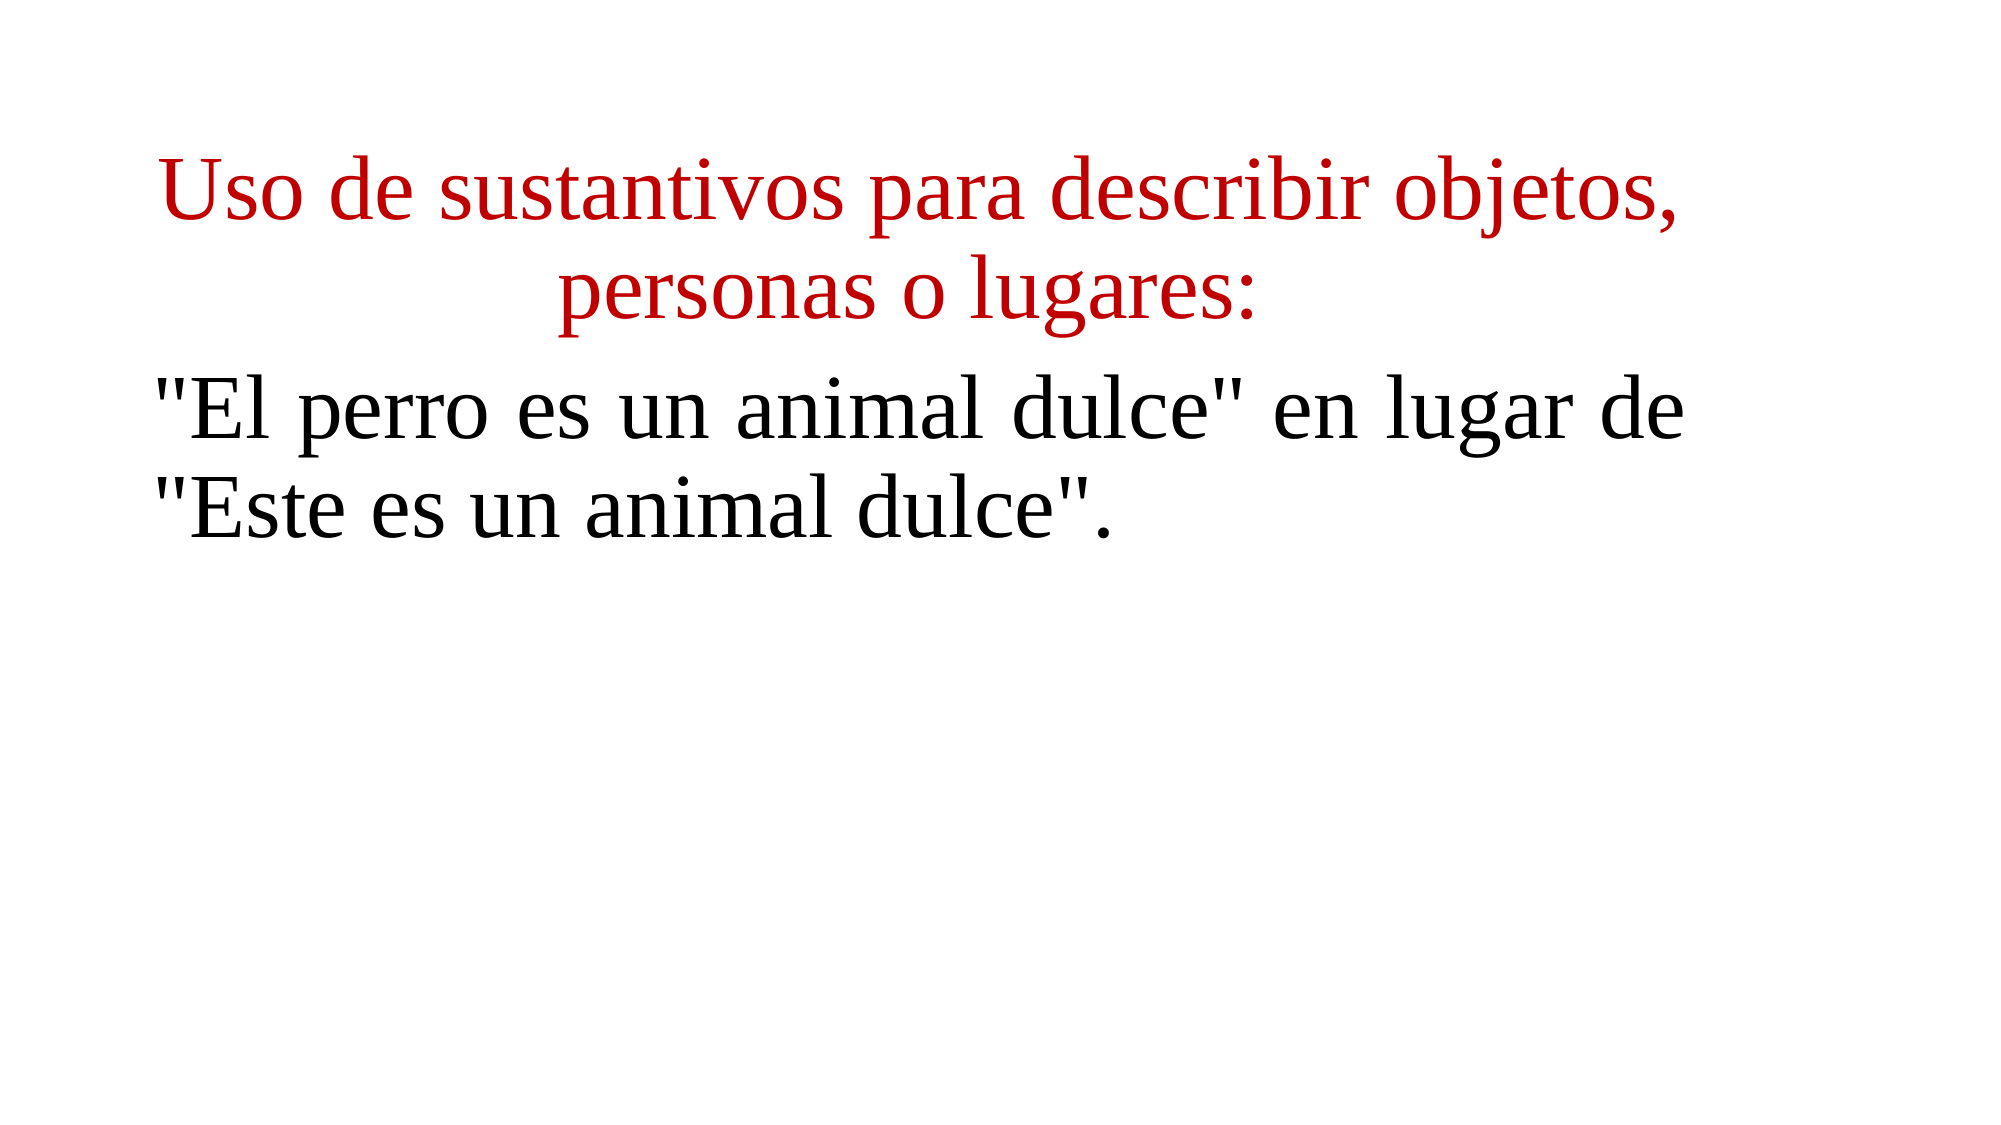

# Uso de sustantivos para describir objetos, personas o lugares:
"El perro es un animal dulce" en lugar de "Este es un animal dulce".